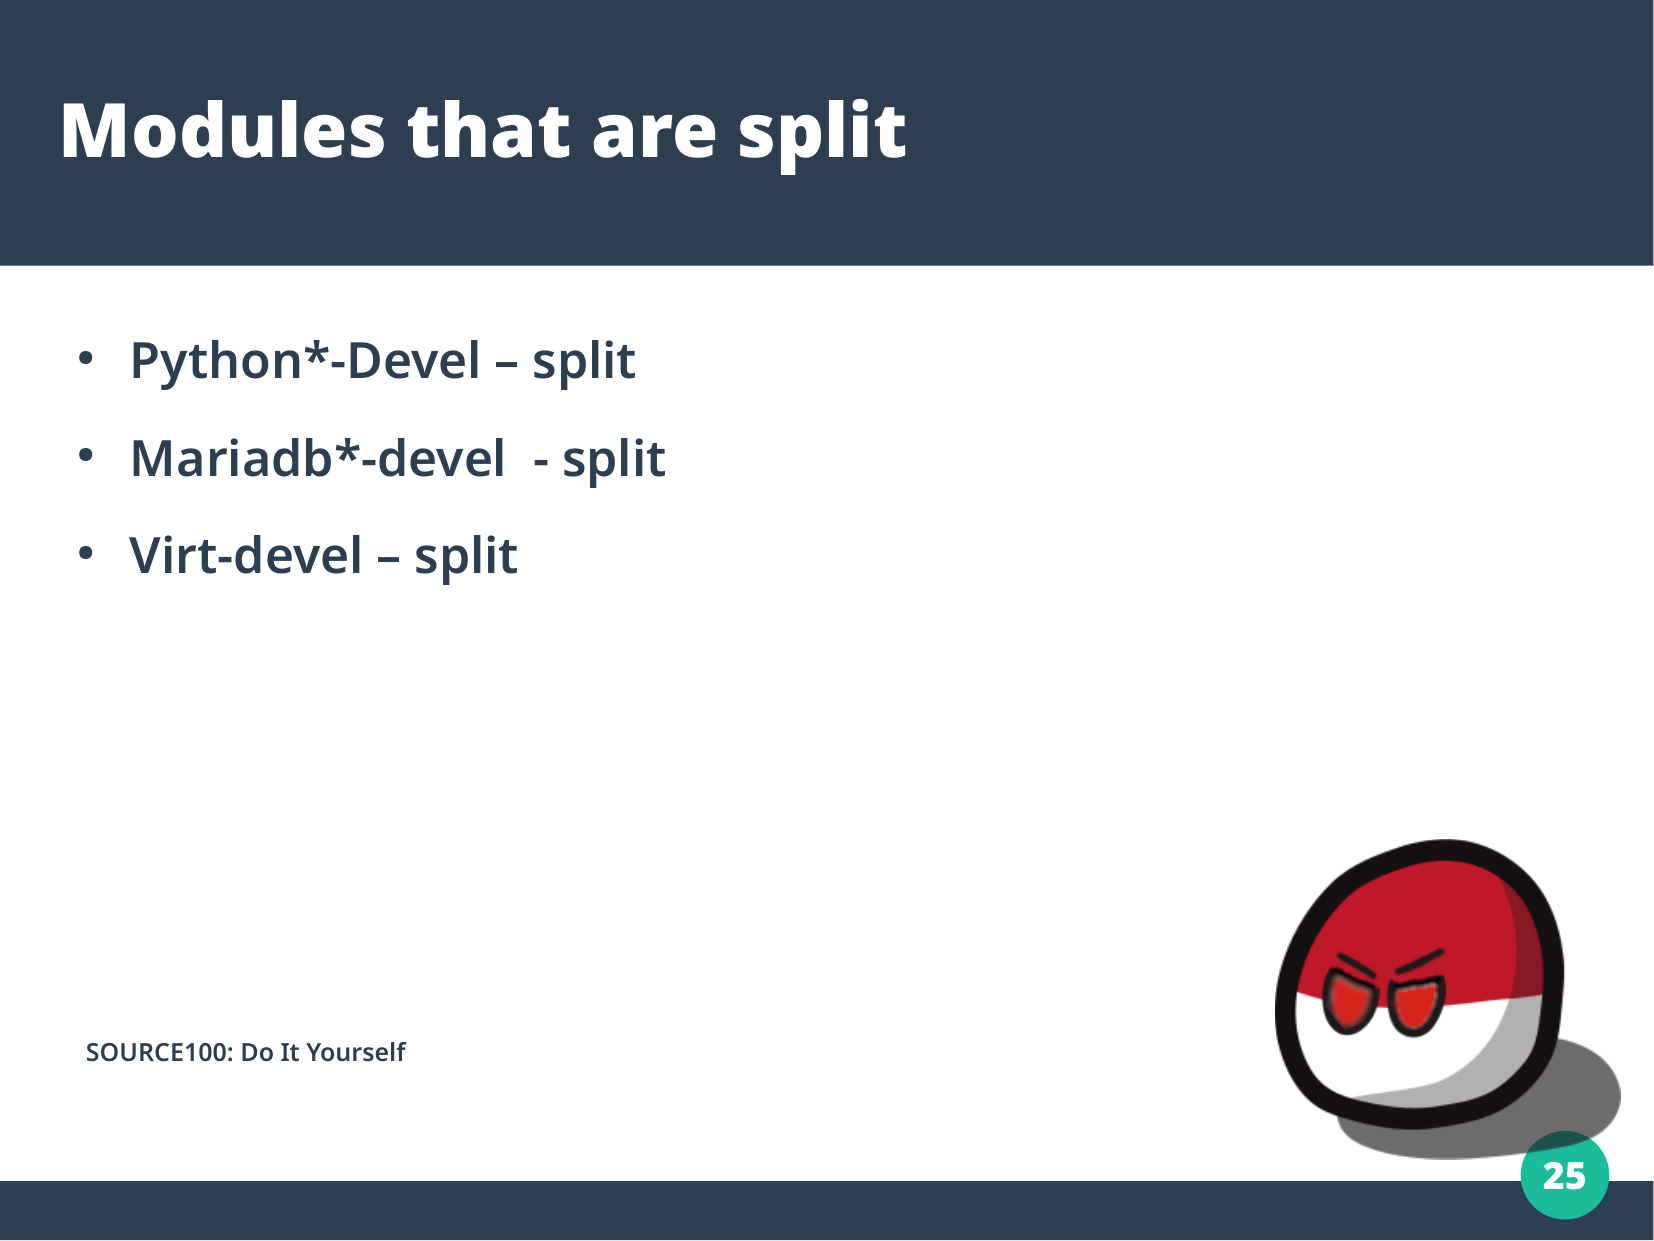

# Modules that are split
Python*-Devel – split
Mariadb*-devel - split
Virt-devel – split
SOURCE100: Do It Yourself
25